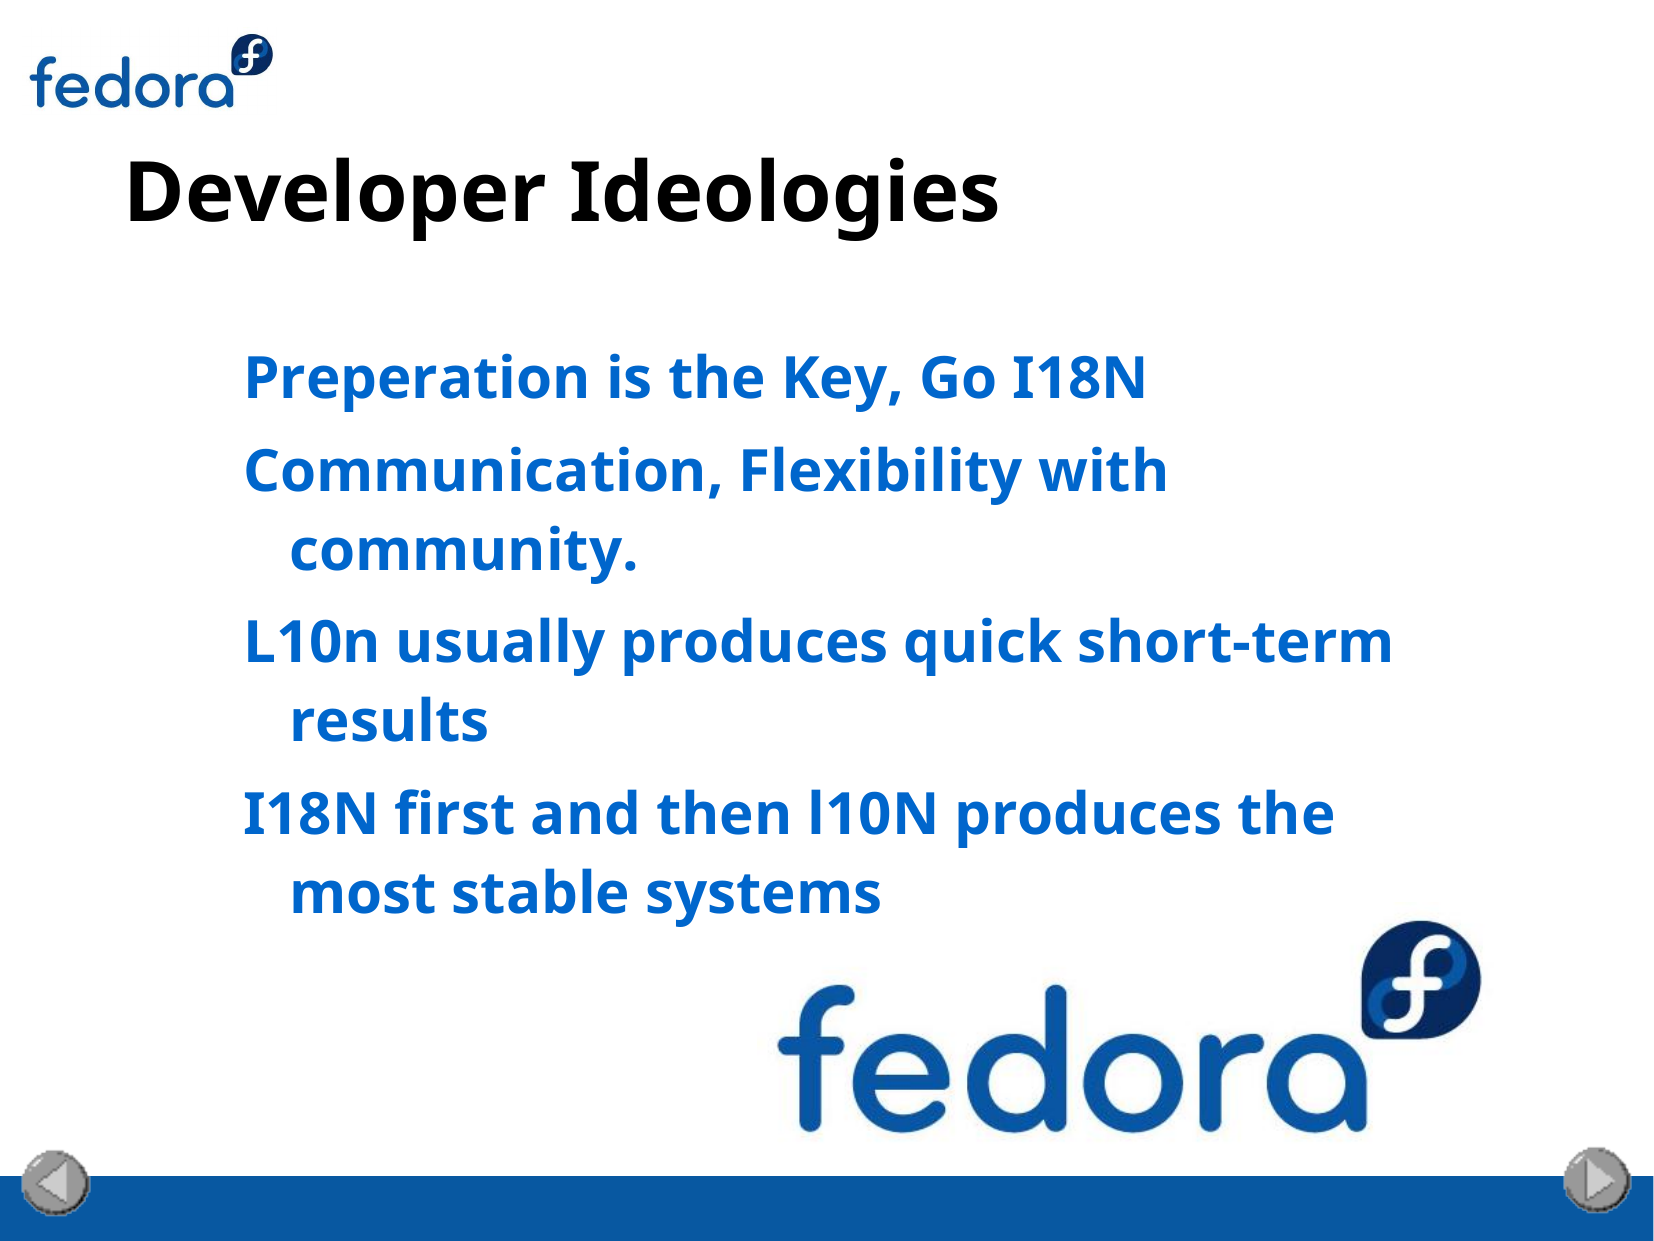

# Developer Ideologies
Preperation is the Key, Go I18N
Communication, Flexibility with community.
L10n usually produces quick short-term results
I18N first and then l10N produces the most stable systems